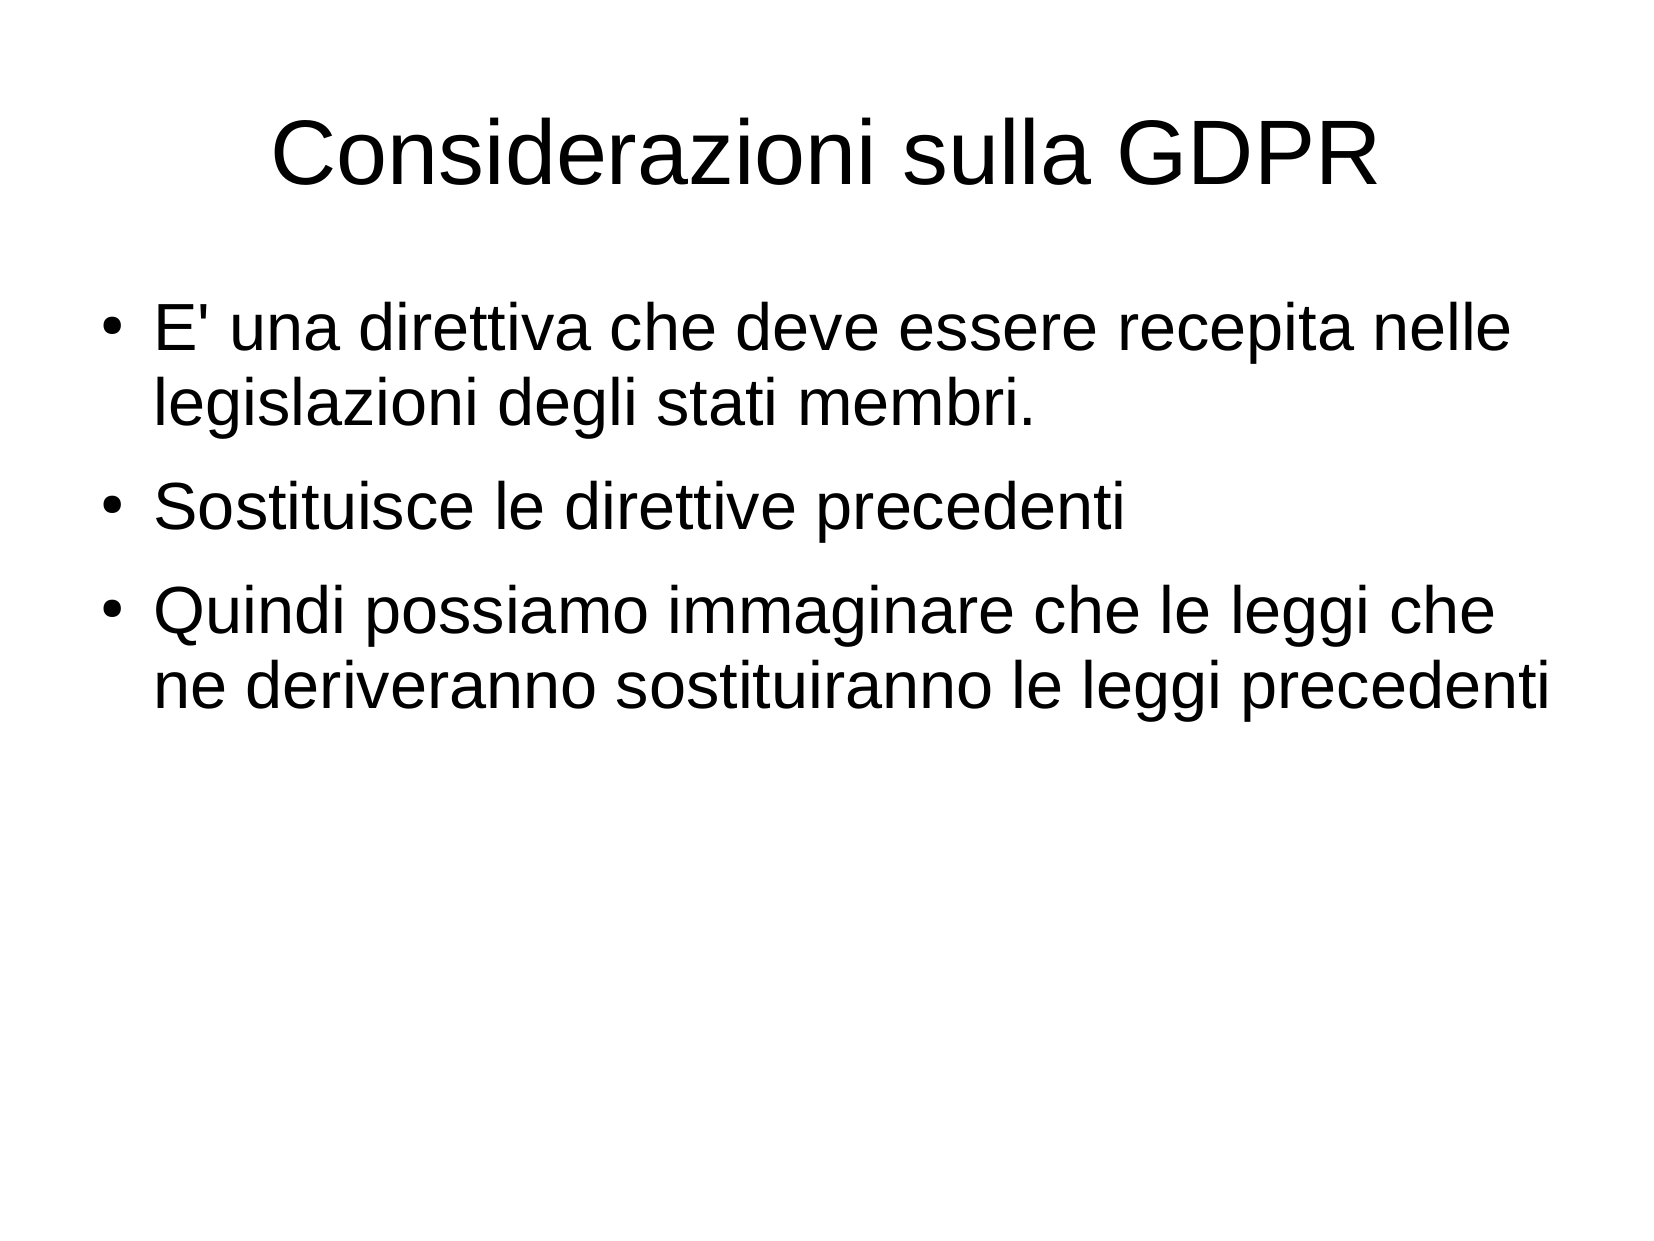

# Considerazioni sulla GDPR
E' una direttiva che deve essere recepita nelle legislazioni degli stati membri.
Sostituisce le direttive precedenti
Quindi possiamo immaginare che le leggi che ne deriveranno sostituiranno le leggi precedenti